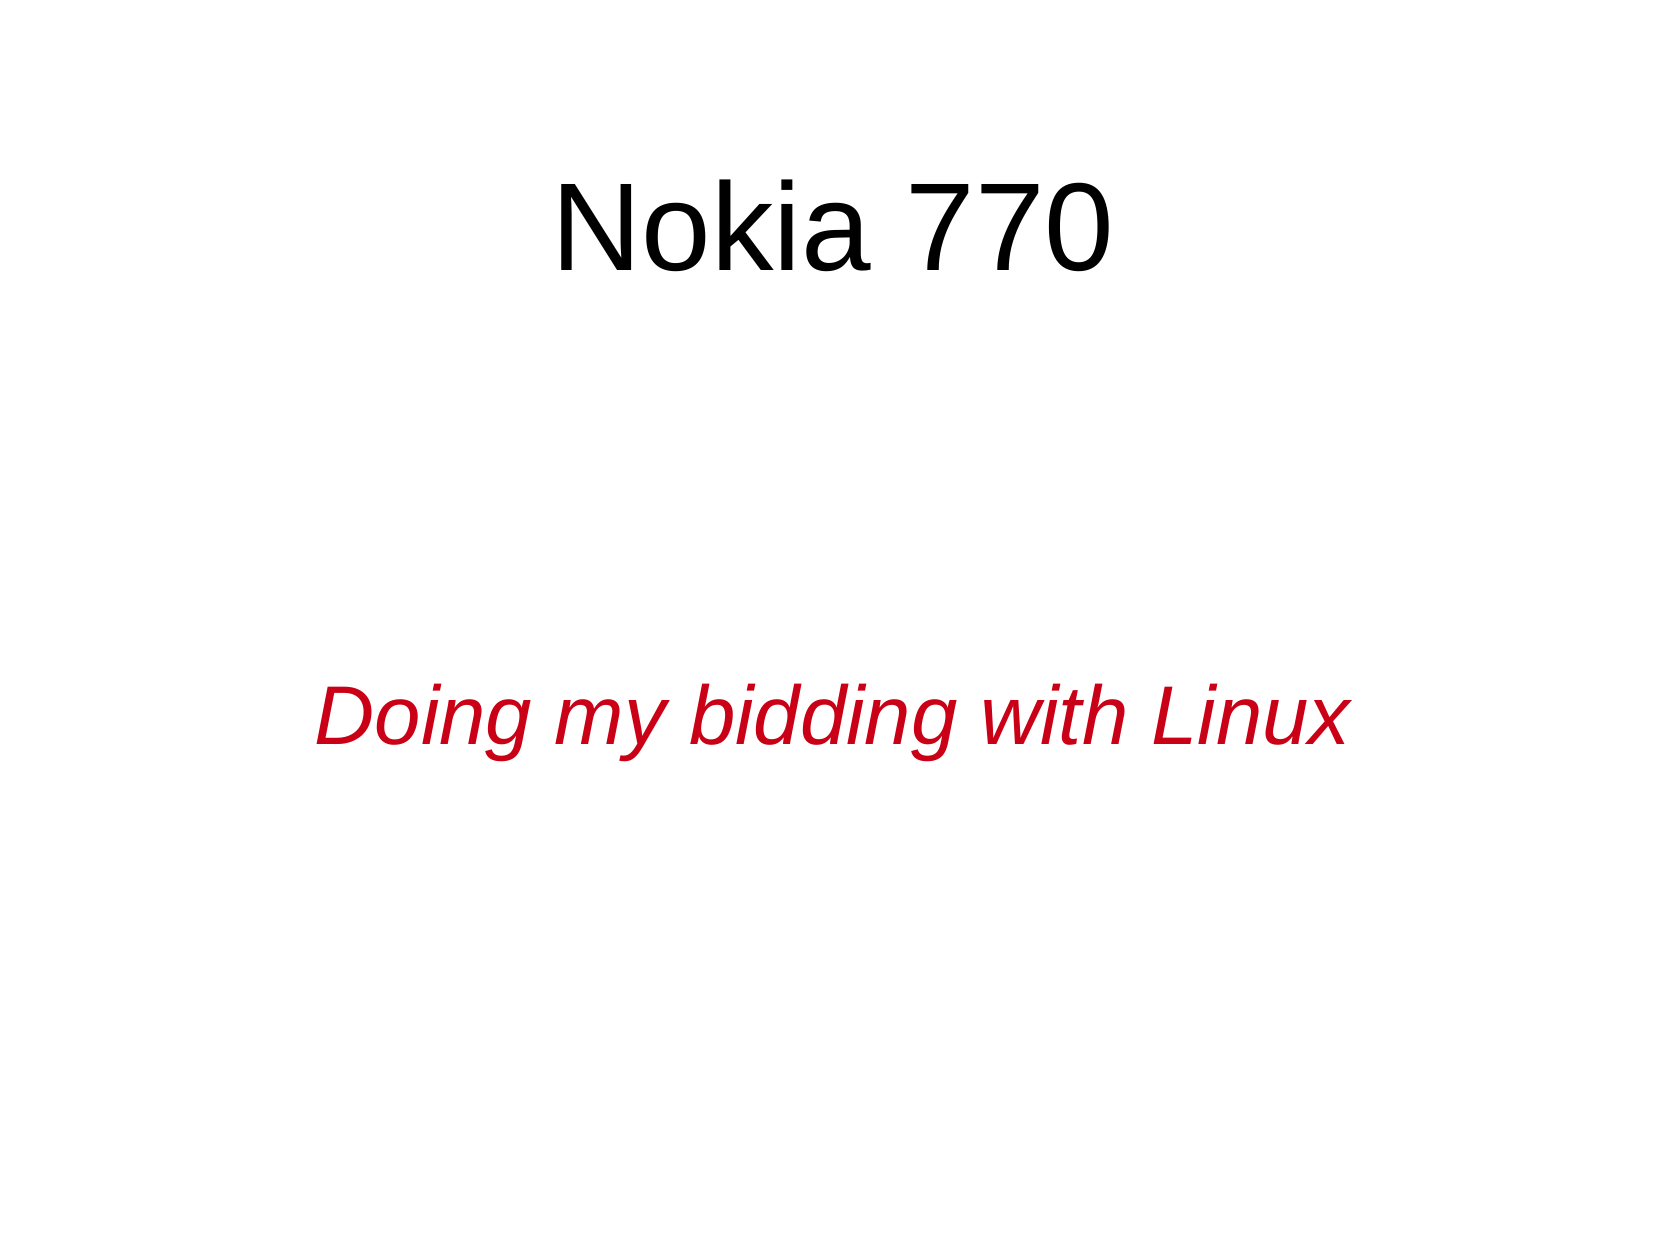

Nokia 770
Doing my bidding with Linux